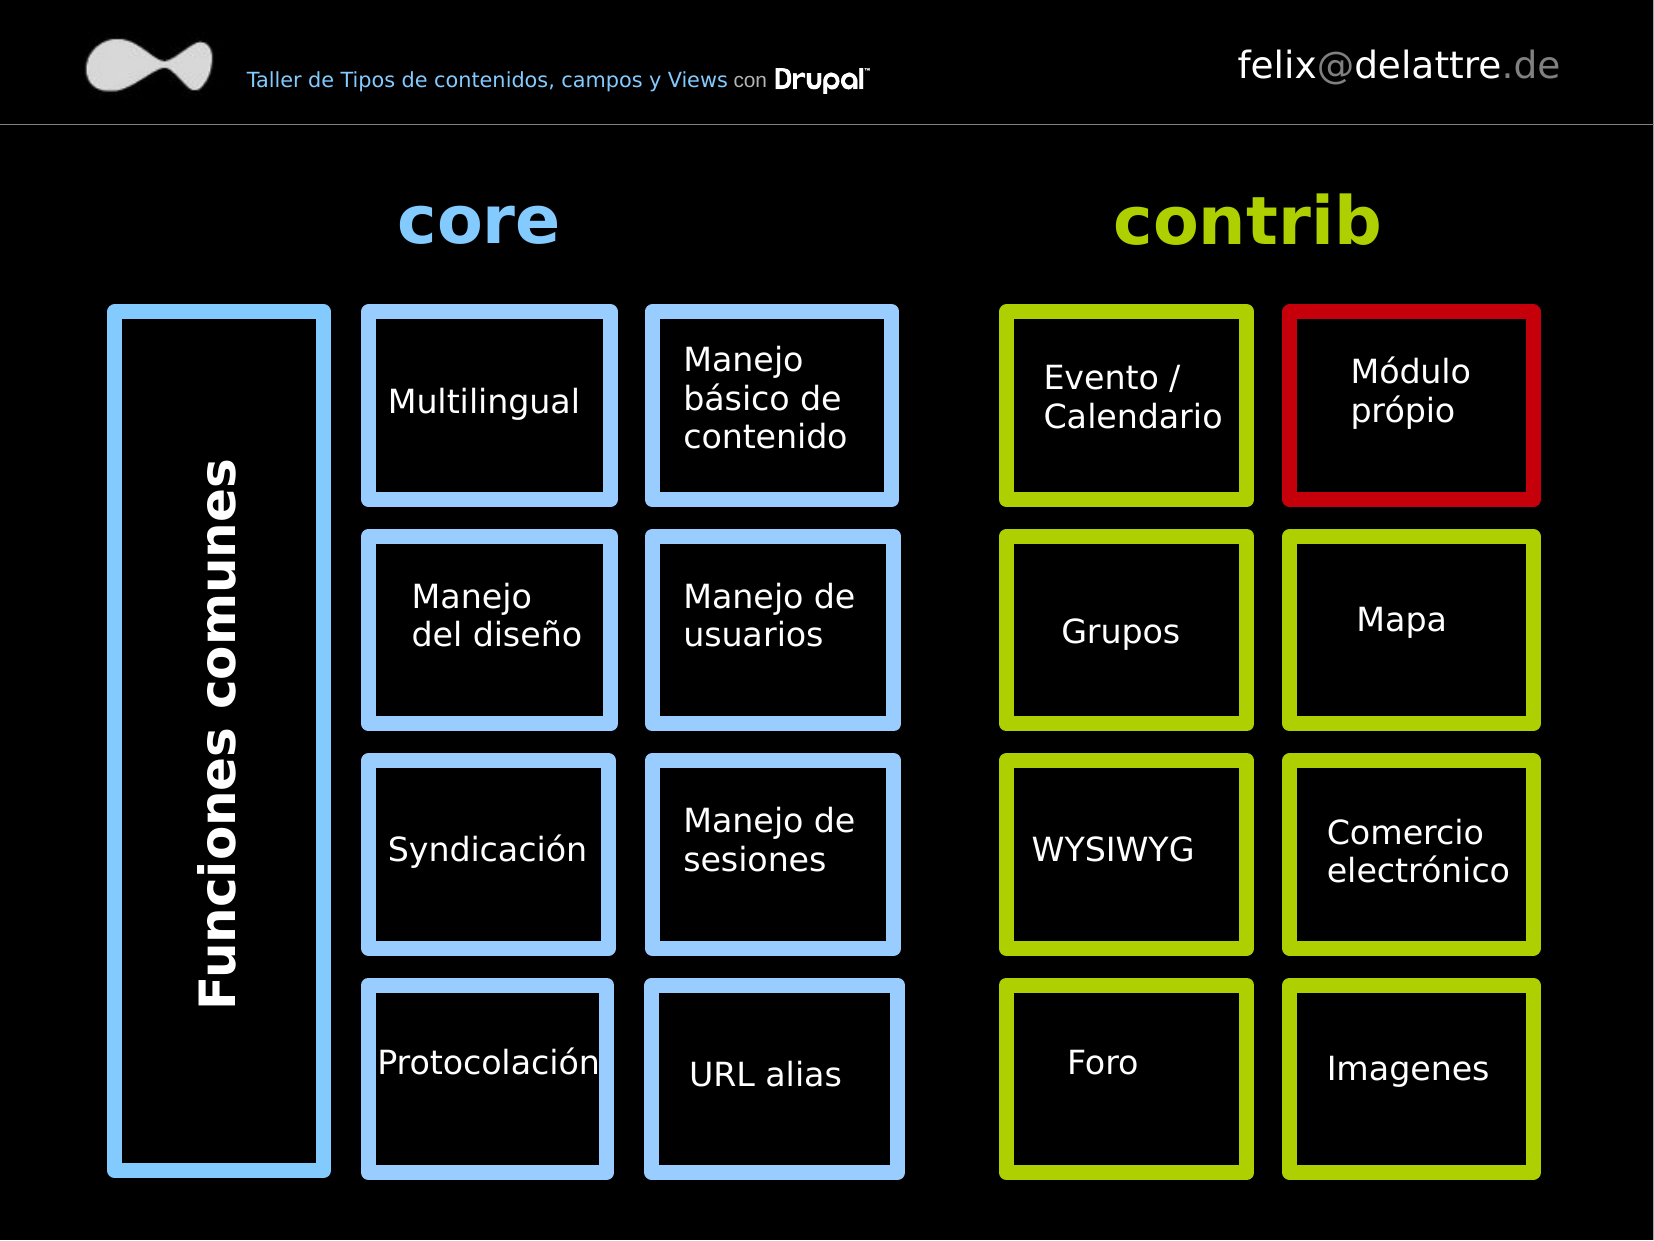

core
contrib
Manejo básico de contenido
Módulo
própio
Evento / Calendario
Multilingual
Manejo del diseño
Manejo de usuarios
Mapa
Grupos
Funciones comunes
Manejo de sesiones
Comercio
electrónico
Syndicación
WYSIWYG
Protocolación
Foro
Imagenes
URL alias